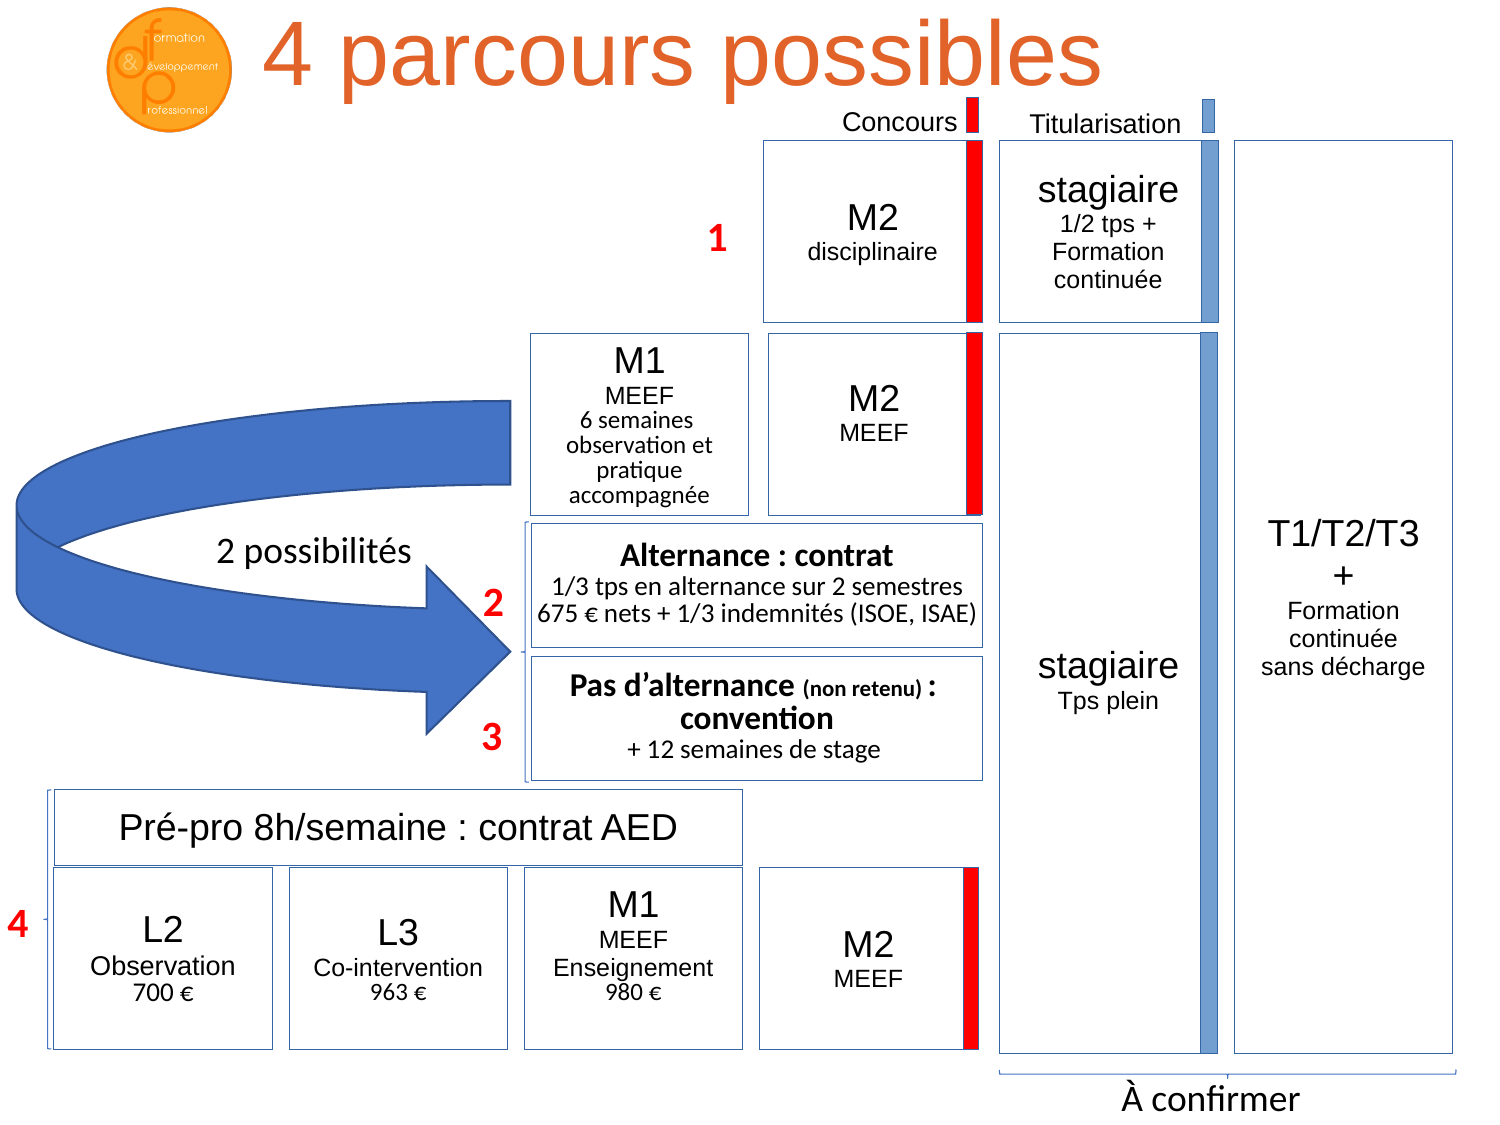

# 4 parcours possibles
Concours
Titularisation
T1/T2/T3
+
Formation
continuée
sans décharge
M2
disciplinaire
stagiaire
1/2 tps +
Formation
continuée
1
M1
MEEF
6 semaines
observation et
 pratique
accompagnée
M2
MEEF
stagiaire
Tps plein
2 possibilités
Alternance : contrat
1/3 tps en alternance sur 2 semestres
675 € nets + 1/3 indemnités (ISOE, ISAE)
2
Pas d’alternance (non retenu) :
convention
+ 12 semaines de stage
3
Pré-pro 8h/semaine : contrat AED
L2
Observation
700 €
M2
MEEF
L3
Co-intervention
963 €
M1
MEEF
Enseignement
980 €
4
À confirmer